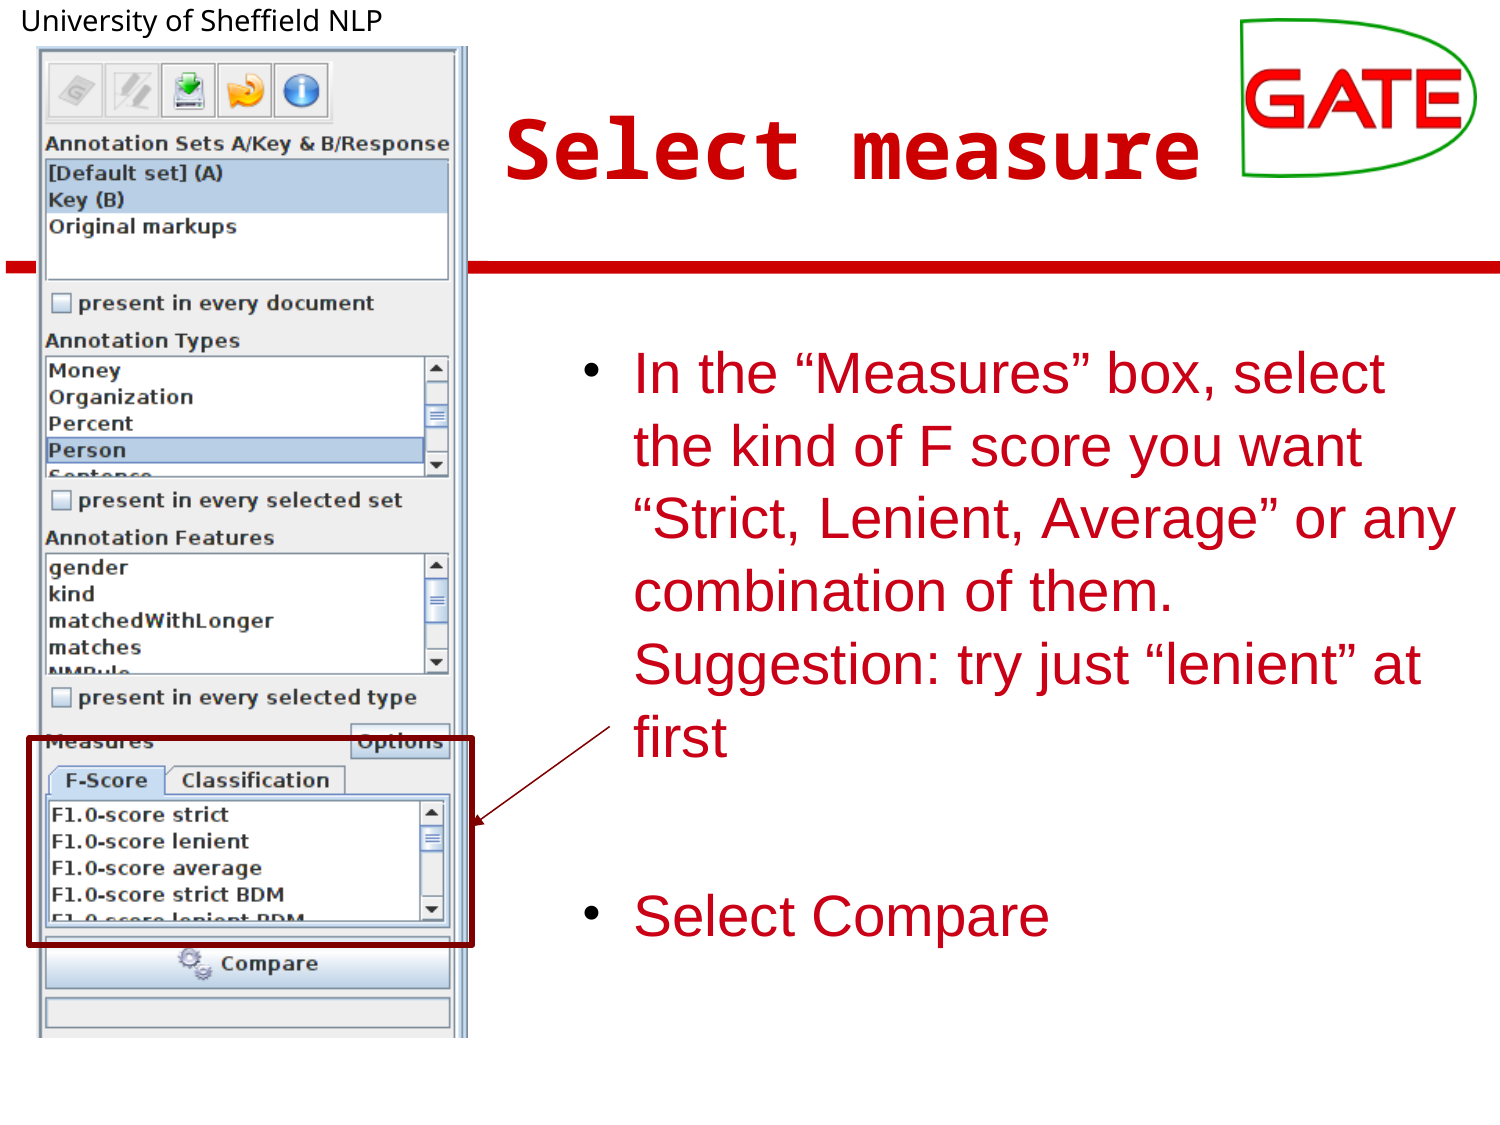

Select measure
In the “Measures” box, select the kind of F score you want “Strict, Lenient, Average” or any combination of them. Suggestion: try just “lenient” at first
Select Compare